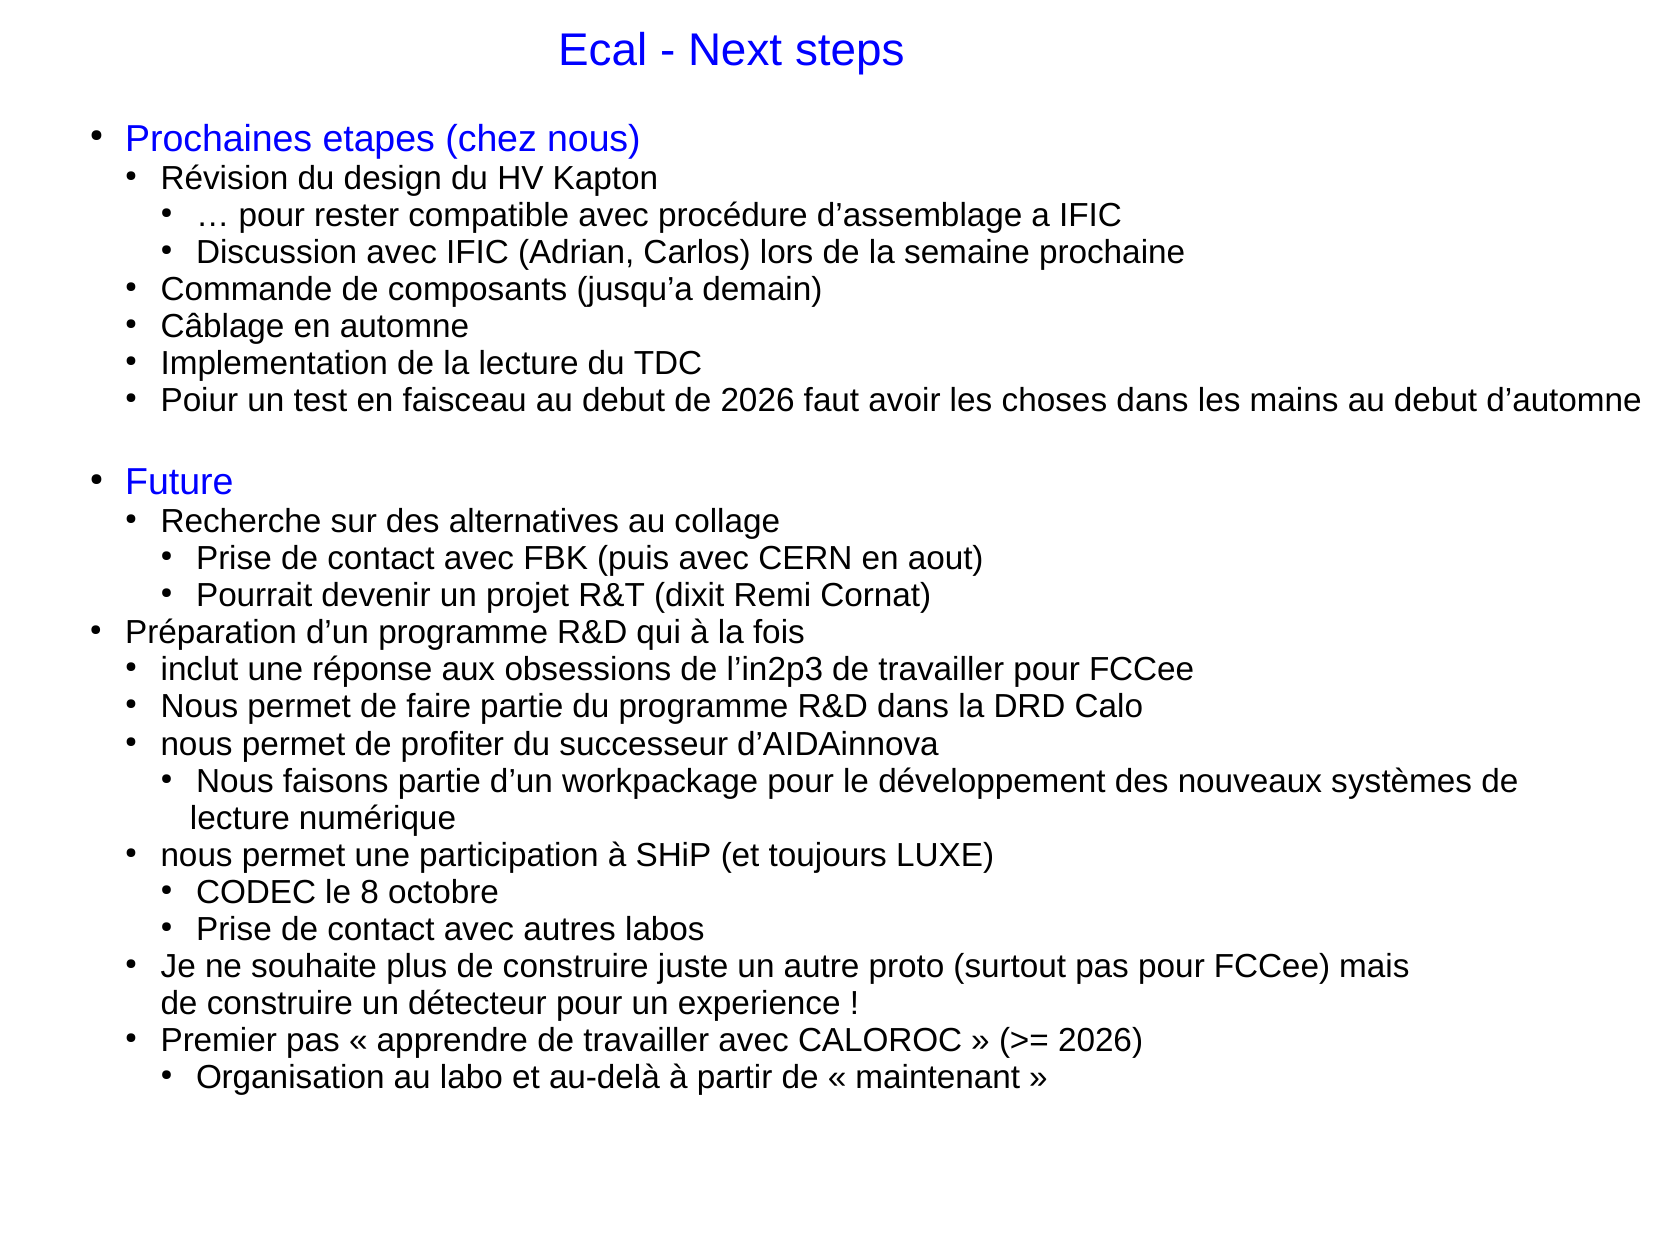

Ecal - Next steps
Prochaines etapes (chez nous)
Révision du design du HV Kapton
… pour rester compatible avec procédure d’assemblage a IFIC
Discussion avec IFIC (Adrian, Carlos) lors de la semaine prochaine
Commande de composants (jusqu’a demain)
Câblage en automne
Implementation de la lecture du TDC
Poiur un test en faisceau au debut de 2026 faut avoir les choses dans les mains au debut d’automne
Future
Recherche sur des alternatives au collage
Prise de contact avec FBK (puis avec CERN en aout)
Pourrait devenir un projet R&T (dixit Remi Cornat)
Préparation d’un programme R&D qui à la fois
inclut une réponse aux obsessions de l’in2p3 de travailler pour FCCee
Nous permet de faire partie du programme R&D dans la DRD Calo
nous permet de profiter du successeur d’AIDAinnova
Nous faisons partie d’un workpackage pour le développement des nouveaux systèmes de
 lecture numérique
nous permet une participation à SHiP (et toujours LUXE)
CODEC le 8 octobre
Prise de contact avec autres labos
Je ne souhaite plus de construire juste un autre proto (surtout pas pour FCCee) mais
de construire un détecteur pour un experience !
Premier pas « apprendre de travailler avec CALOROC » (>= 2026)
Organisation au labo et au-delà à partir de « maintenant »